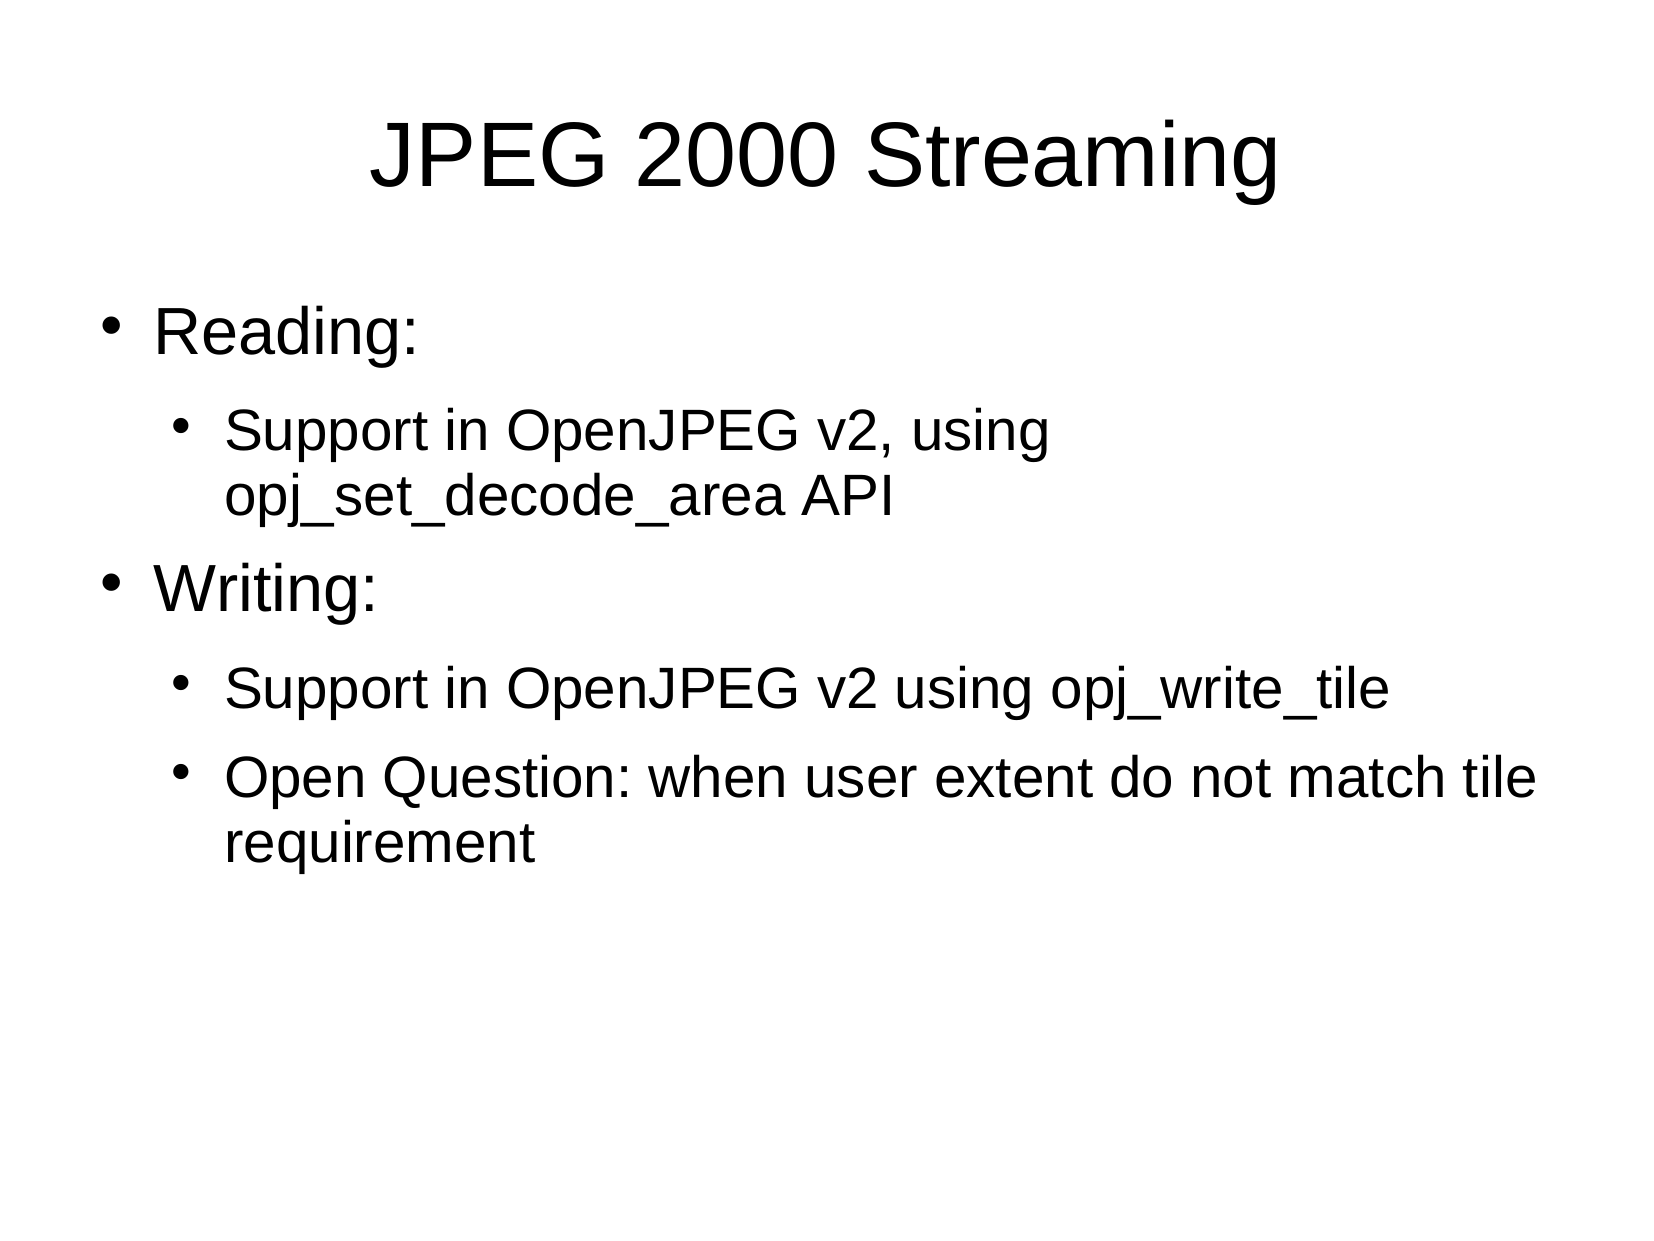

# JPEG 2000 Streaming
Reading:
Support in OpenJPEG v2, using opj_set_decode_area API
Writing:
Support in OpenJPEG v2 using opj_write_tile
Open Question: when user extent do not match tile requirement